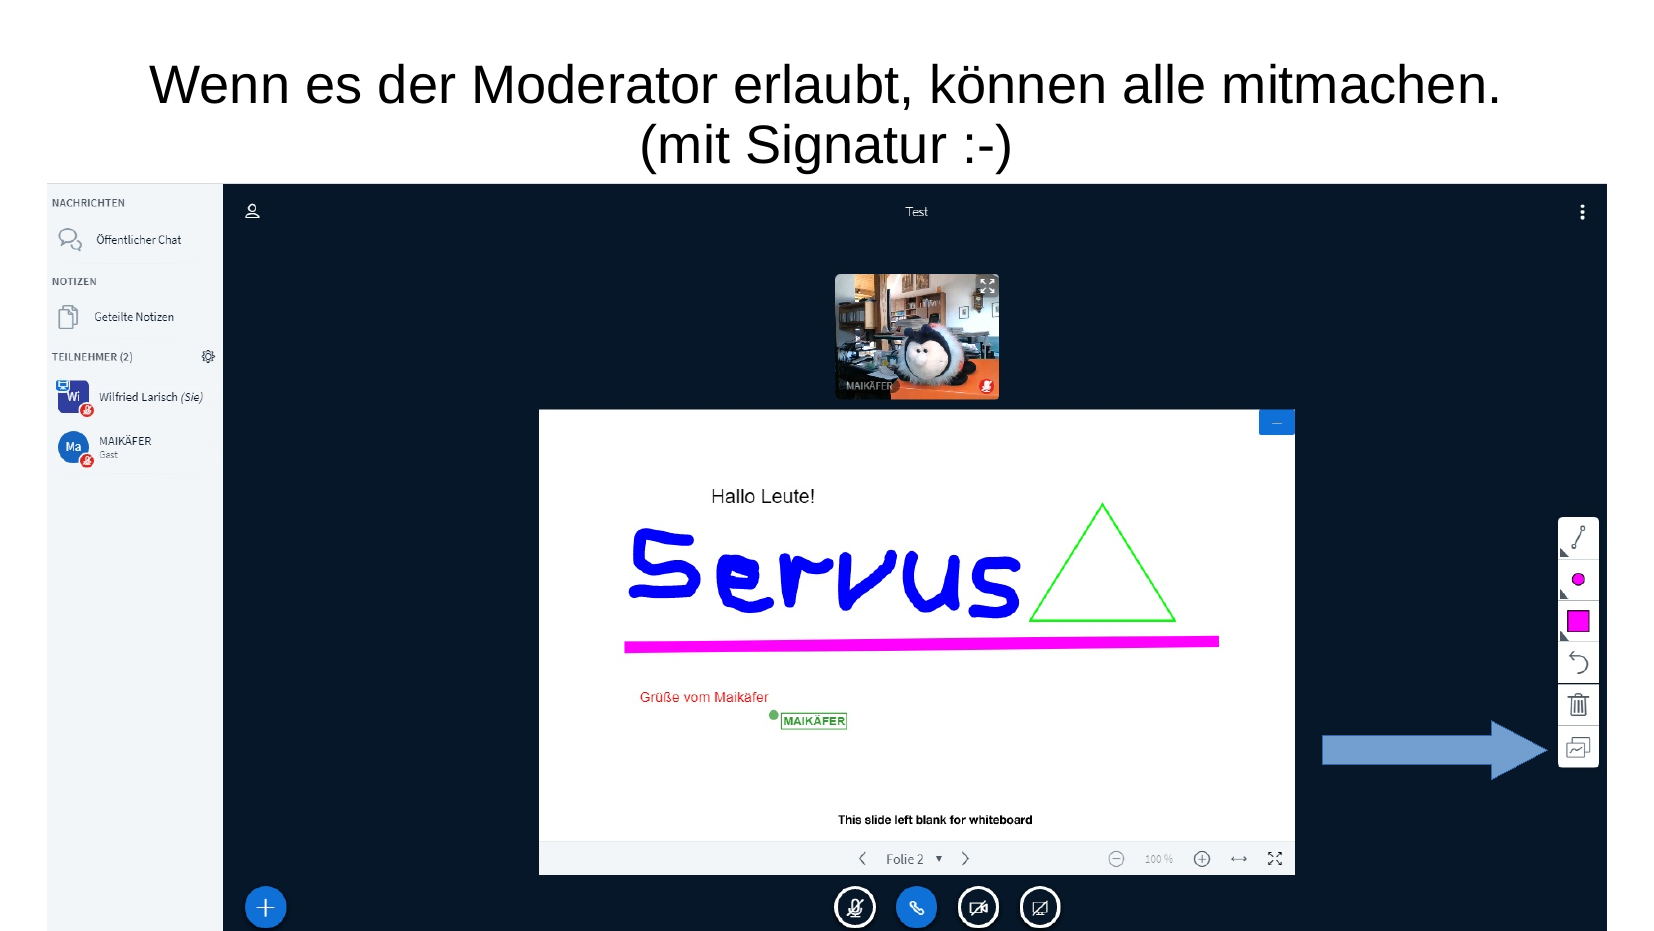

# Wenn es der Moderator erlaubt, können alle mitmachen. (mit Signatur :-)